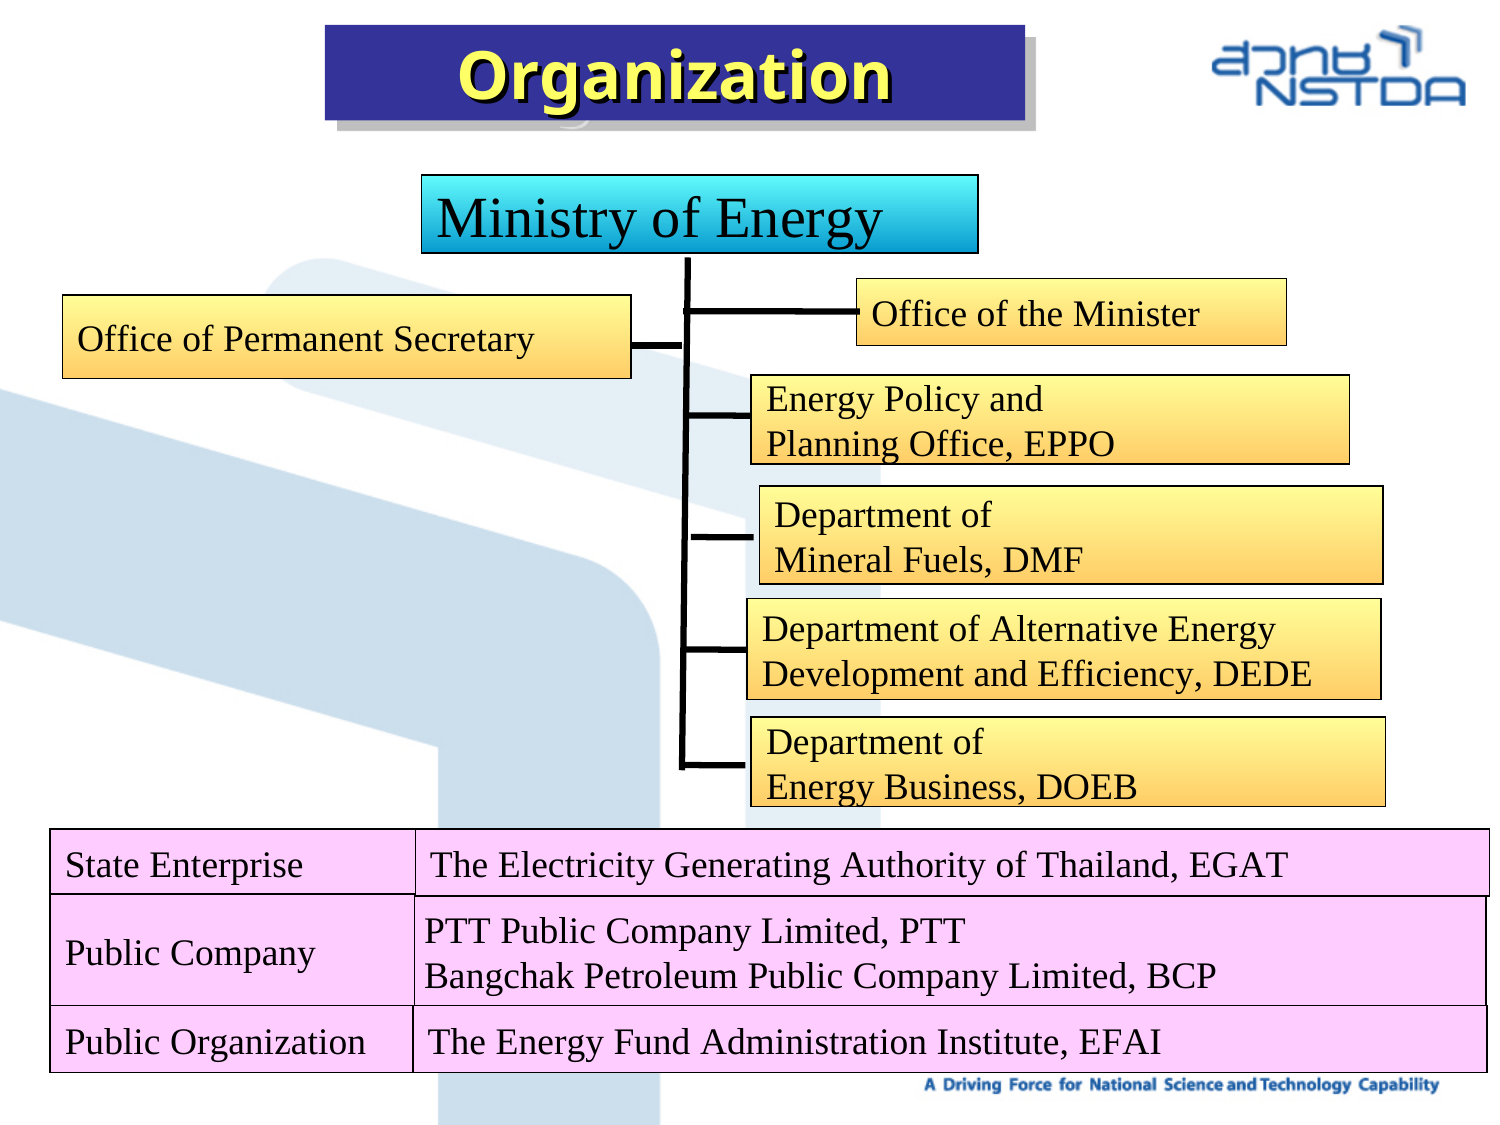

Organization
Ministry of Energy
Office of the Minister
Office of Permanent Secretary
Energy Policy and
Planning Office, EPPO
Department of
Mineral Fuels, DMF
Department of Alternative Energy
Development and Efficiency, DEDE
Department of
Energy Business, DOEB
State Enterprise
The Electricity Generating Authority of Thailand, EGAT
PTT Public Company Limited, PTT
Bangchak Petroleum Public Company Limited, BCP
Public Company
Public Organization
The Energy Fund Administration Institute, EFAI